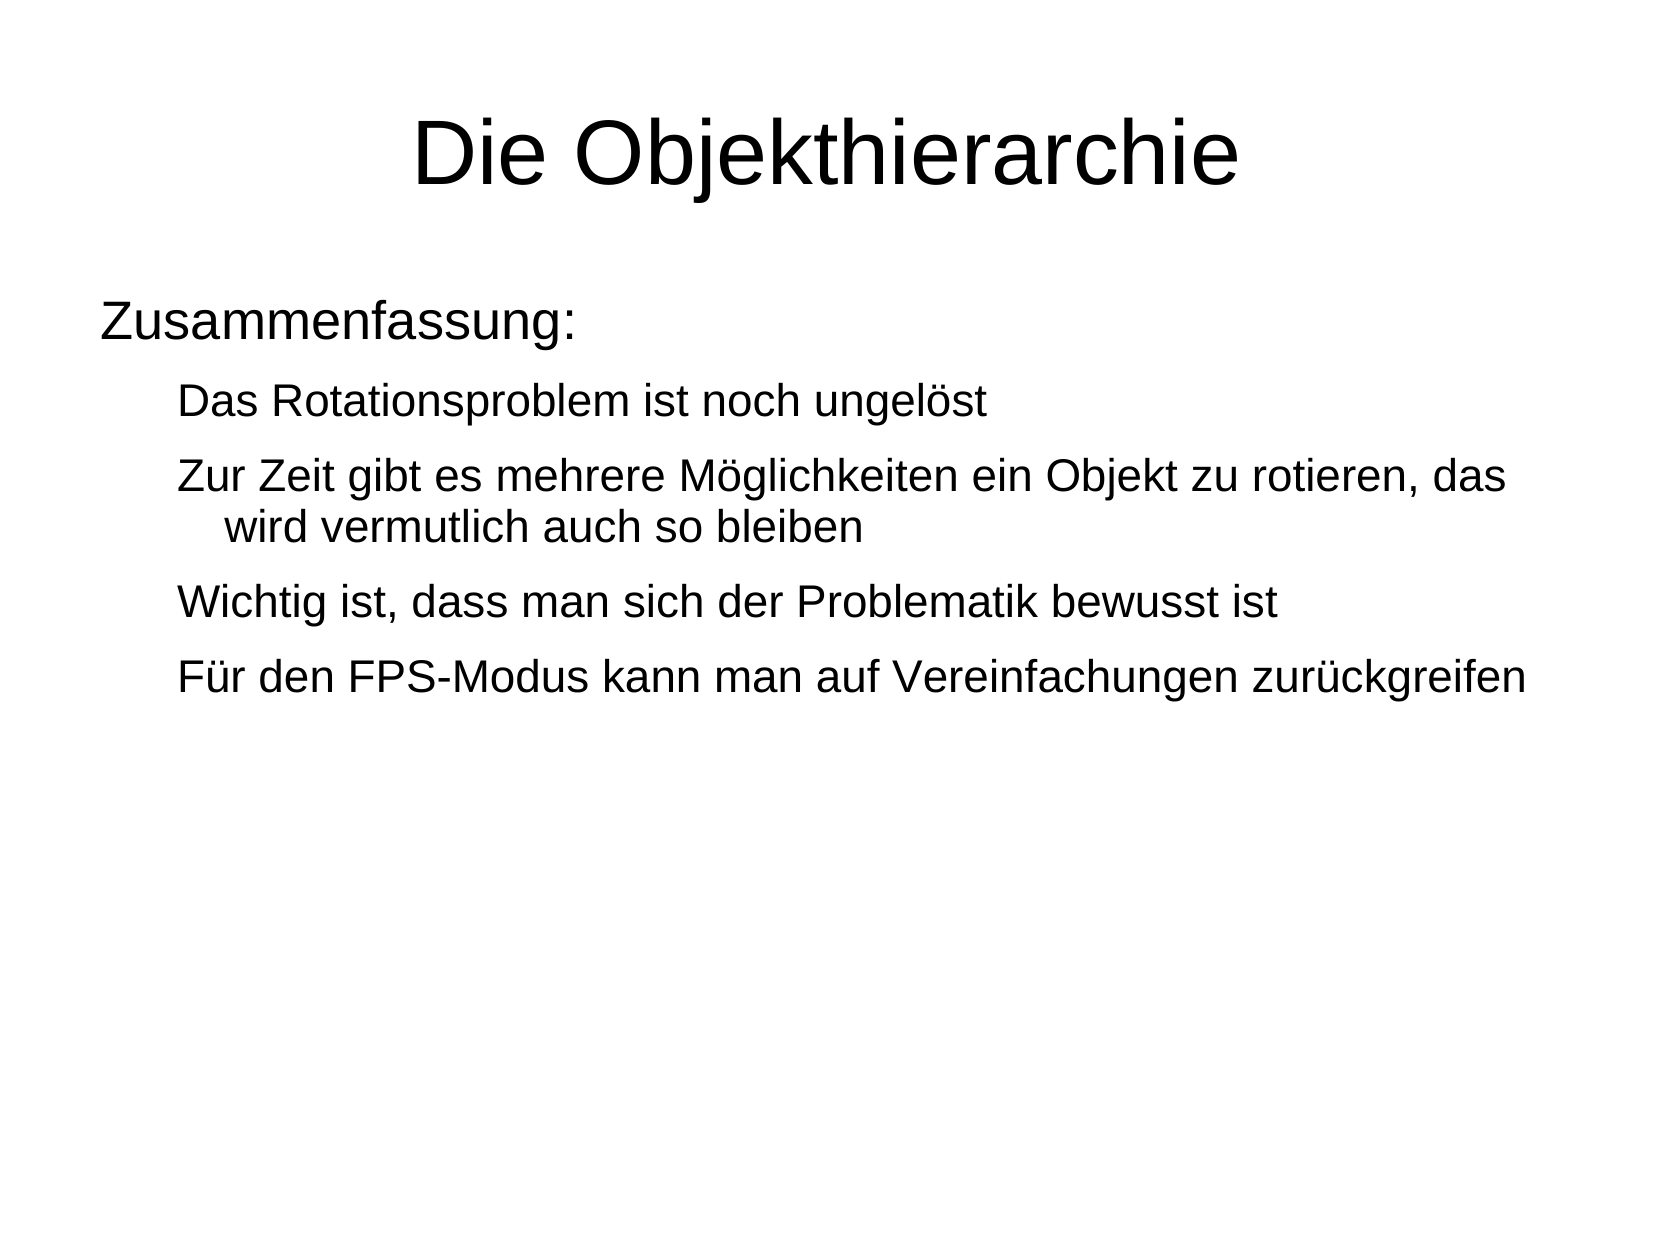

# Die Objekthierarchie
Zusammenfassung:
Das Rotationsproblem ist noch ungelöst
Zur Zeit gibt es mehrere Möglichkeiten ein Objekt zu rotieren, das wird vermutlich auch so bleiben
Wichtig ist, dass man sich der Problematik bewusst ist
Für den FPS-Modus kann man auf Vereinfachungen zurückgreifen